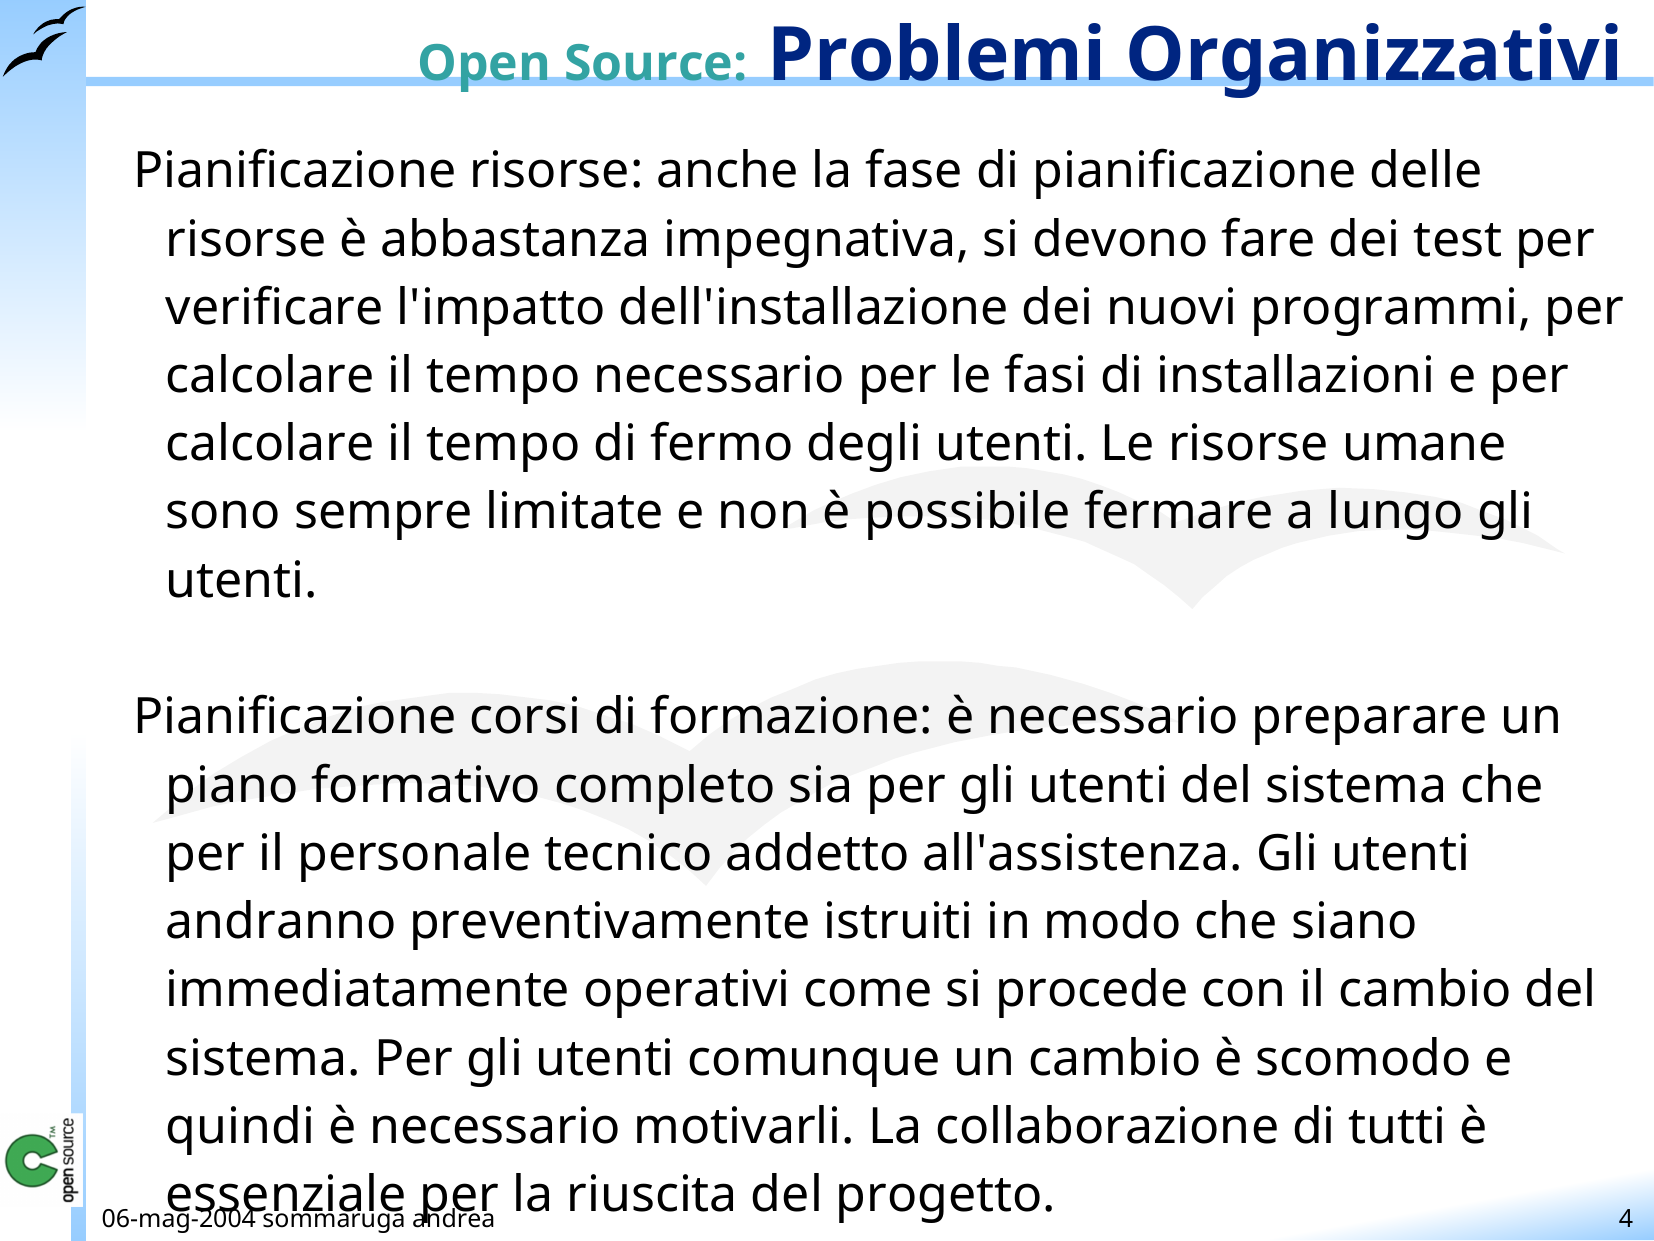

# Open Source: Problemi Organizzativi
Pianificazione risorse: anche la fase di pianificazione delle risorse è abbastanza impegnativa, si devono fare dei test per verificare l'impatto dell'installazione dei nuovi programmi, per calcolare il tempo necessario per le fasi di installazioni e per calcolare il tempo di fermo degli utenti. Le risorse umane sono sempre limitate e non è possibile fermare a lungo gli utenti.
Pianificazione corsi di formazione: è necessario preparare un piano formativo completo sia per gli utenti del sistema che per il personale tecnico addetto all'assistenza. Gli utenti andranno preventivamente istruiti in modo che siano immediatamente operativi come si procede con il cambio del sistema. Per gli utenti comunque un cambio è scomodo e quindi è necessario motivarli. La collaborazione di tutti è essenziale per la riuscita del progetto.